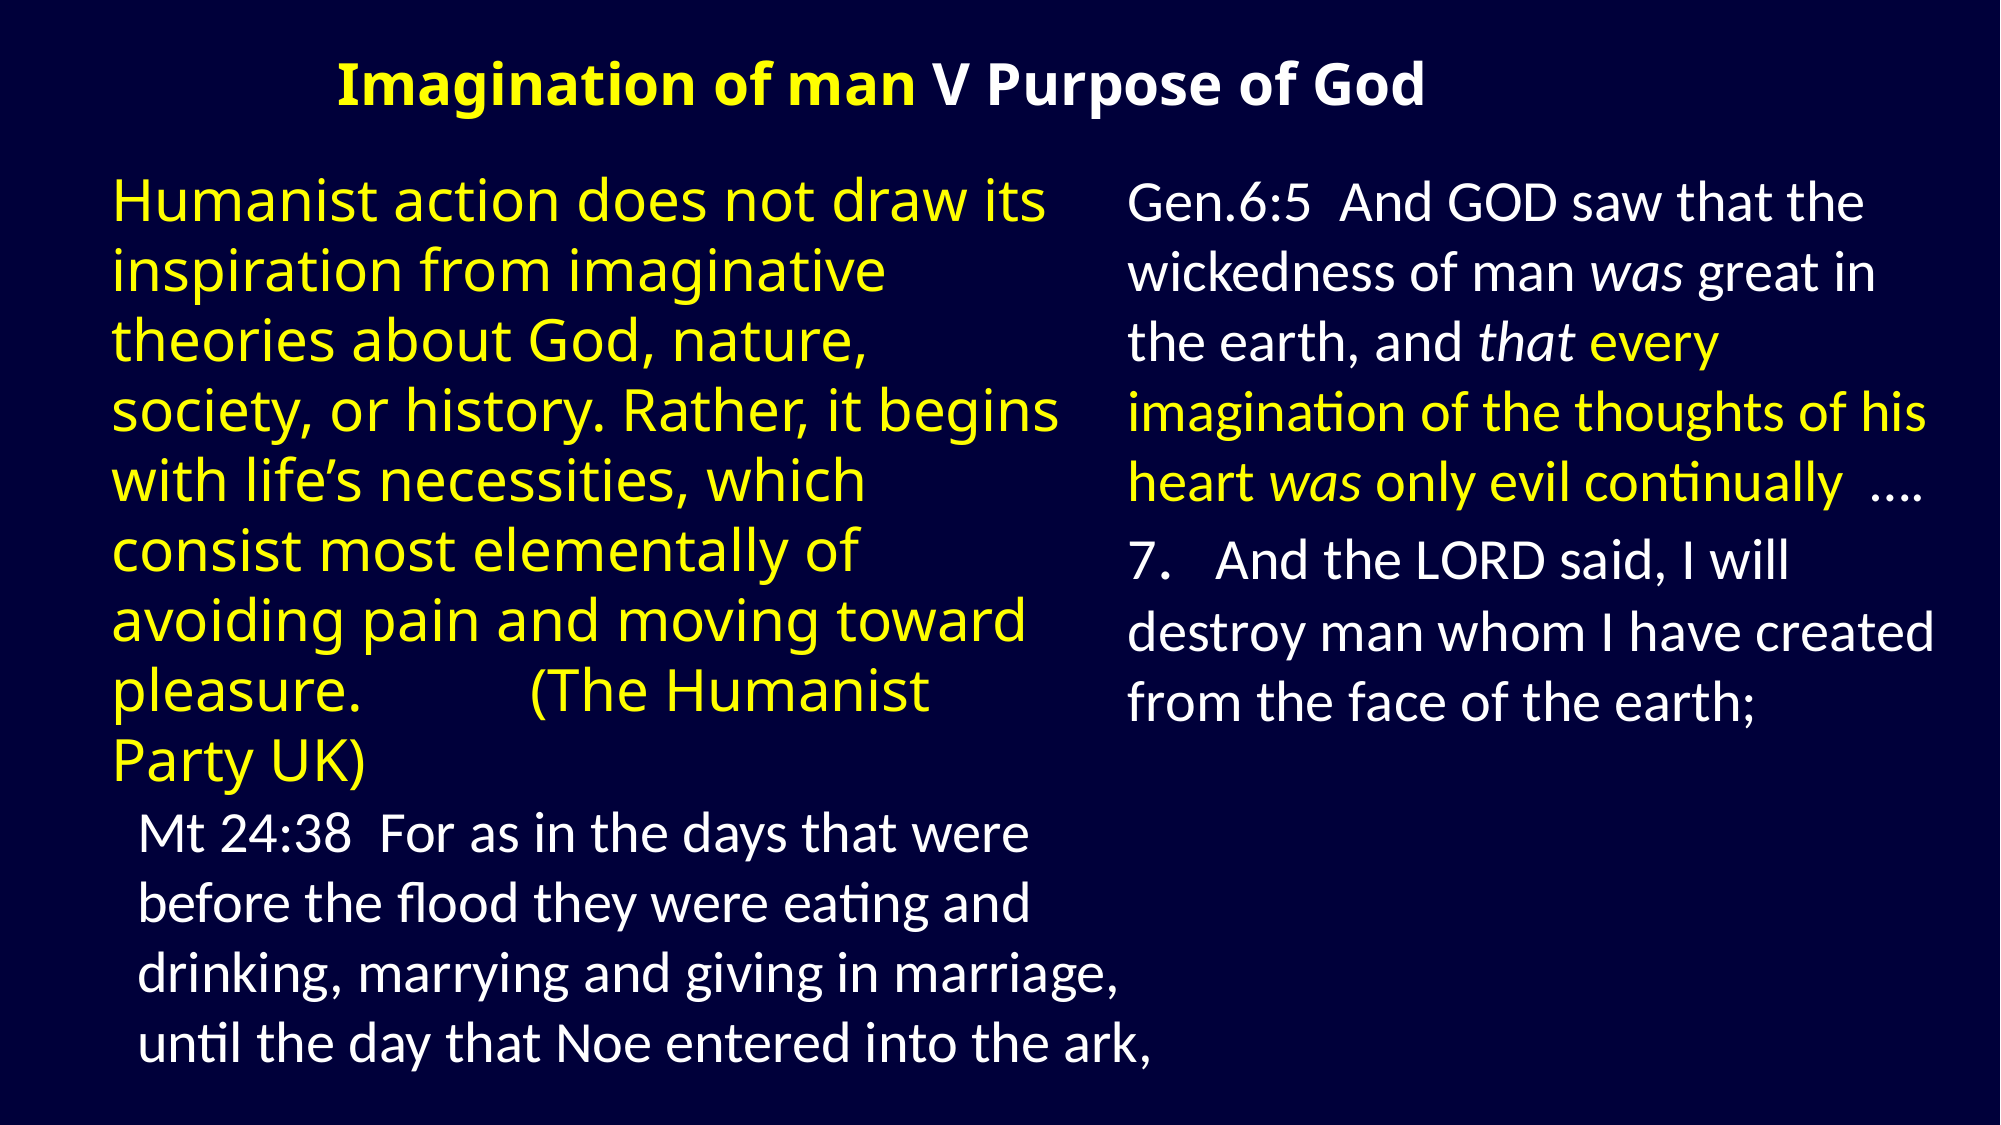

Imagination of man V Purpose of God
Humanist action does not draw its inspiration from imaginative theories about God, nature, society, or history. Rather, it begins with life’s necessities, which consist most elementally of avoiding pain and moving toward pleasure. (The Humanist Party UK)
Gen.6:5 And GOD saw that the wickedness of man was great in the earth, and that every imagination of the thoughts of his heart was only evil continually ….
7. And the LORD said, I will destroy man whom I have created from the face of the earth;
Mt 24:38 For as in the days that were before the flood they were eating and drinking, marrying and giving in marriage, until the day that Noe entered into the ark,